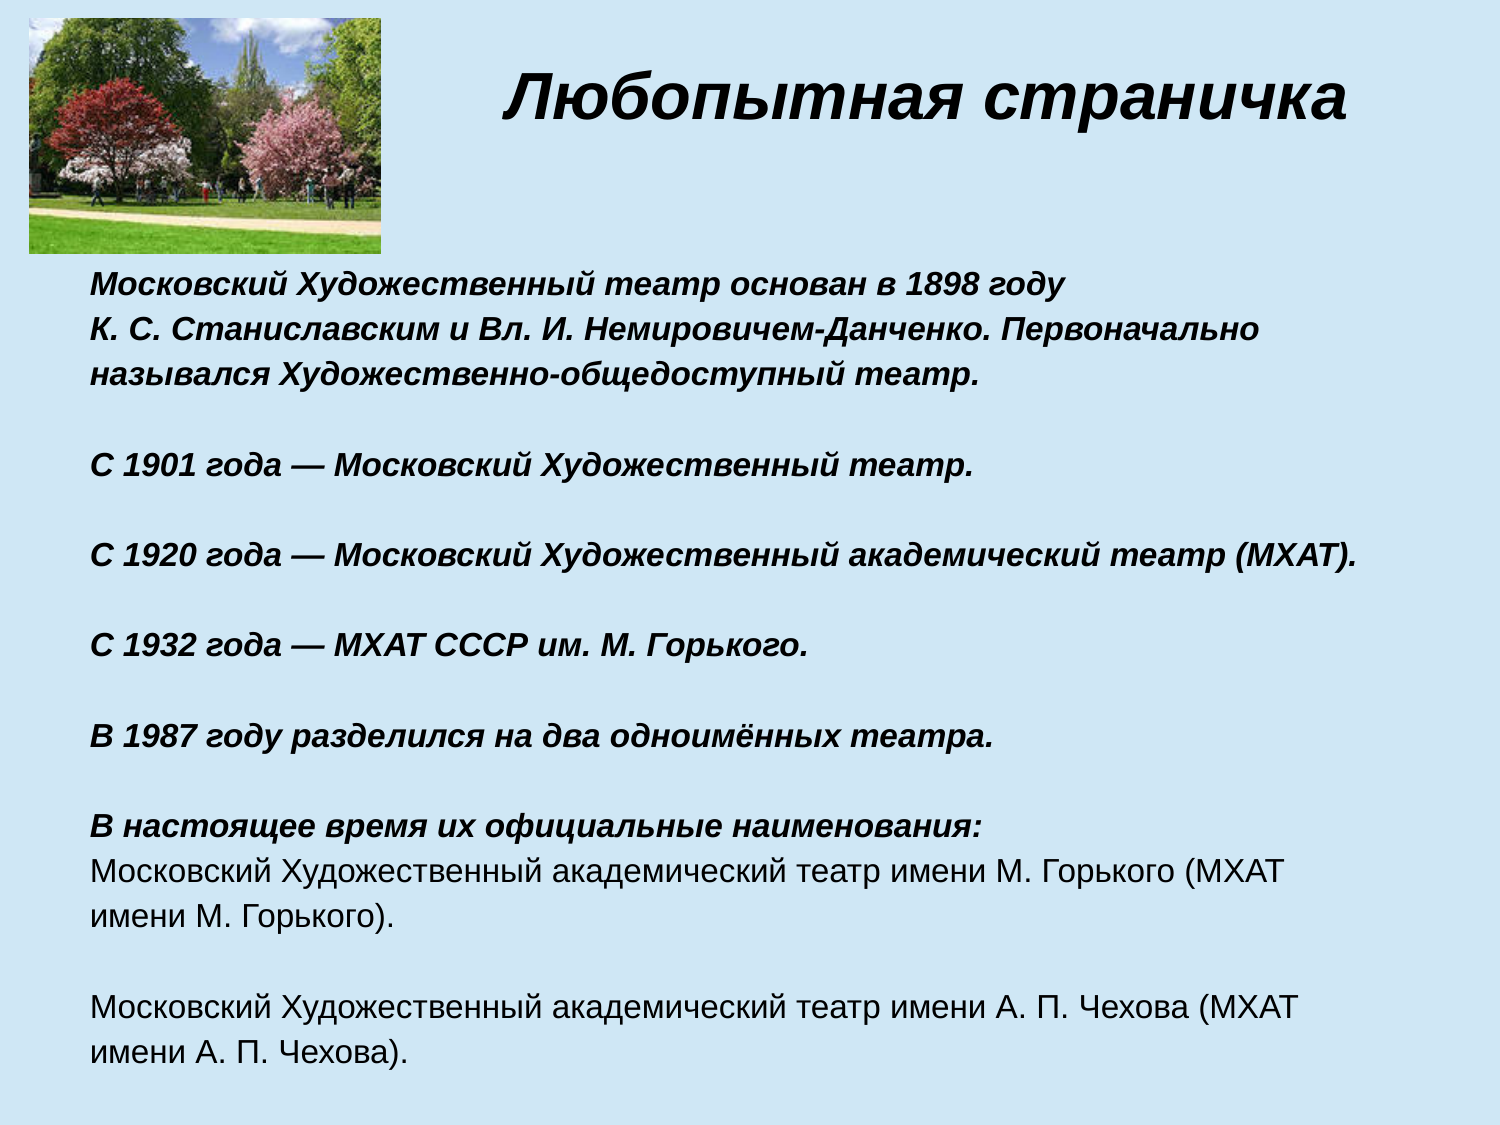

# Любопытная страничка
Московский Художественный театр основан в 1898 году
К. С. Станиславским и Вл. И. Немировичем-Данченко. Первоначально
назывался Художественно-общедоступный театр.
С 1901 года — Московский Художественный театр.
С 1920 года — Московский Художественный академический театр (МХАТ).
С 1932 года — МХАТ СССР им. М. Горького.
В 1987 году разделился на два одноимённых театра.
В настоящее время их официальные наименования:
Московский Художественный академический театр имени М. Горького (МХАТ
имени М. Горького).
Московский Художественный академический театр имени А. П. Чехова (МХАТ
имени А. П. Чехова).